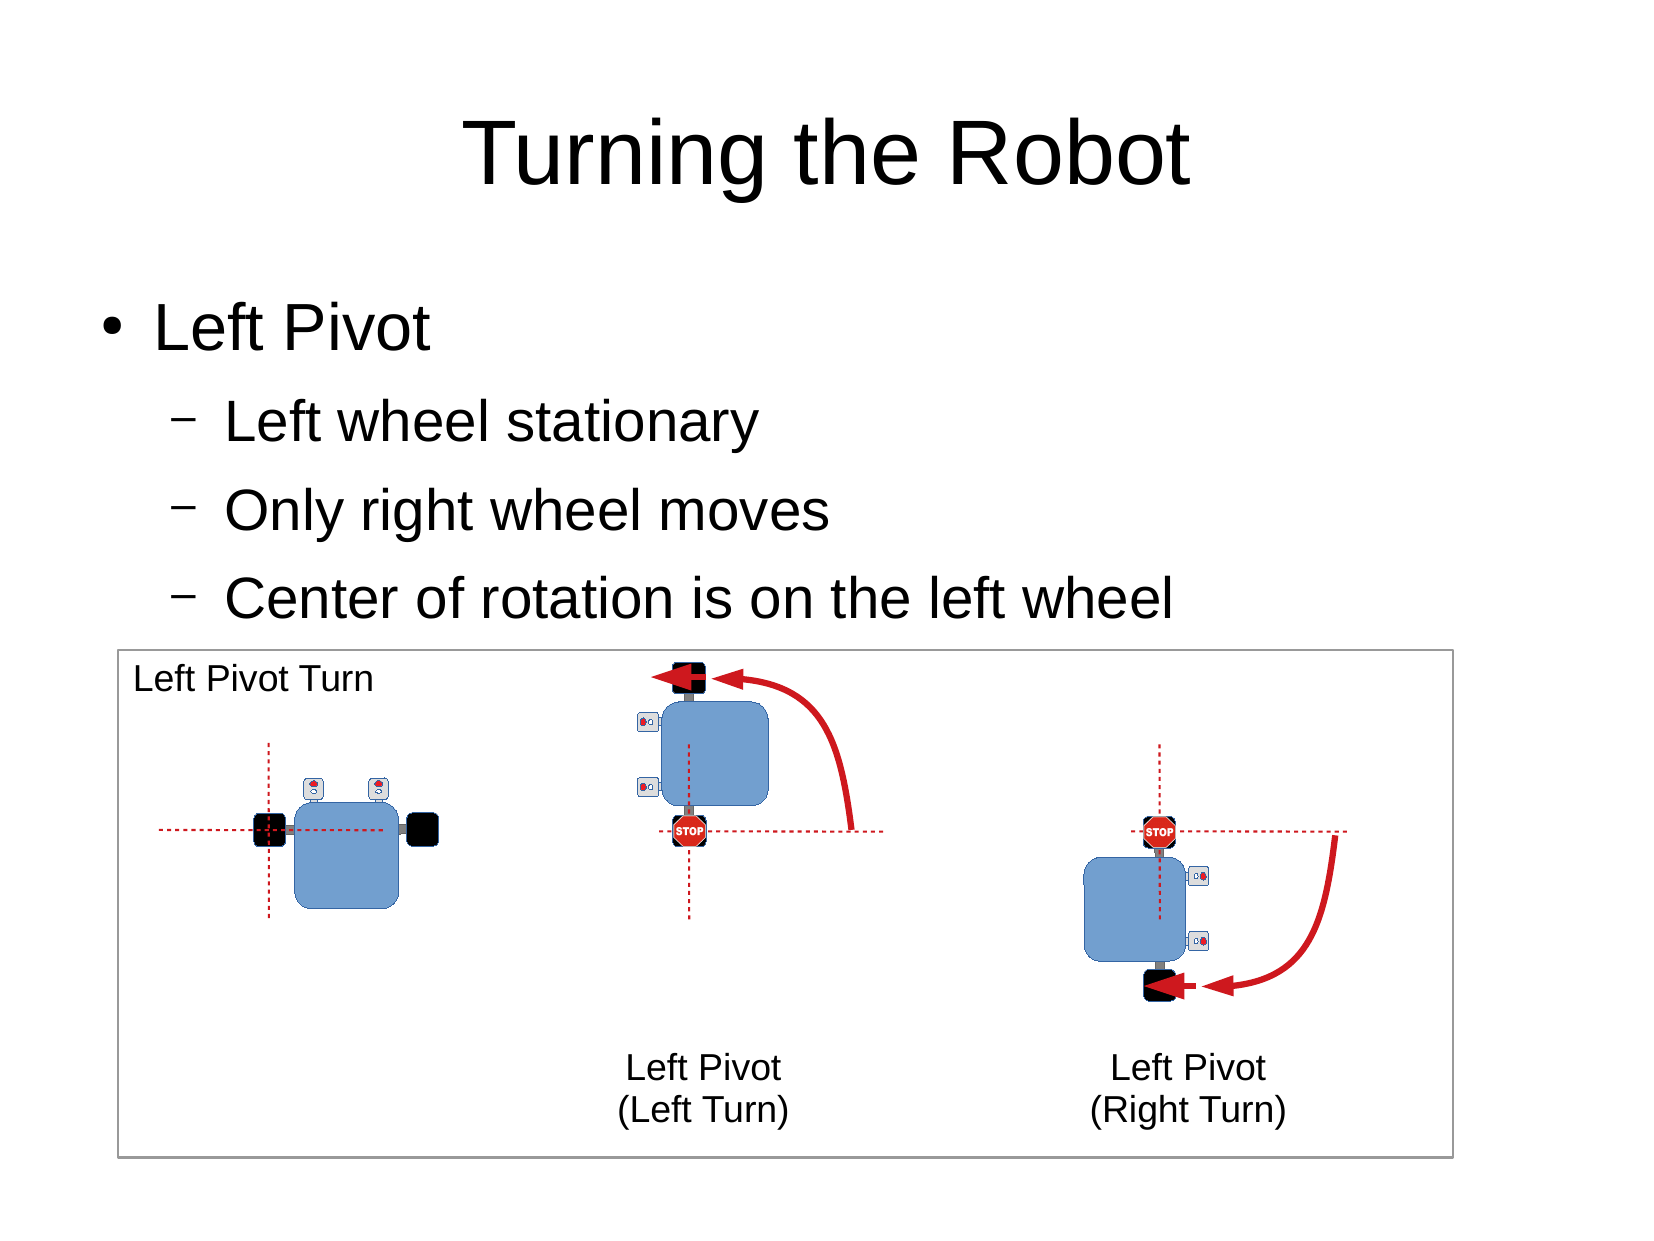

# Turning the Robot
Left Pivot
Left wheel stationary
Only right wheel moves
Center of rotation is on the left wheel
Left Pivot Turn
Left Pivot
(Left Turn)
Left Pivot
(Right Turn)